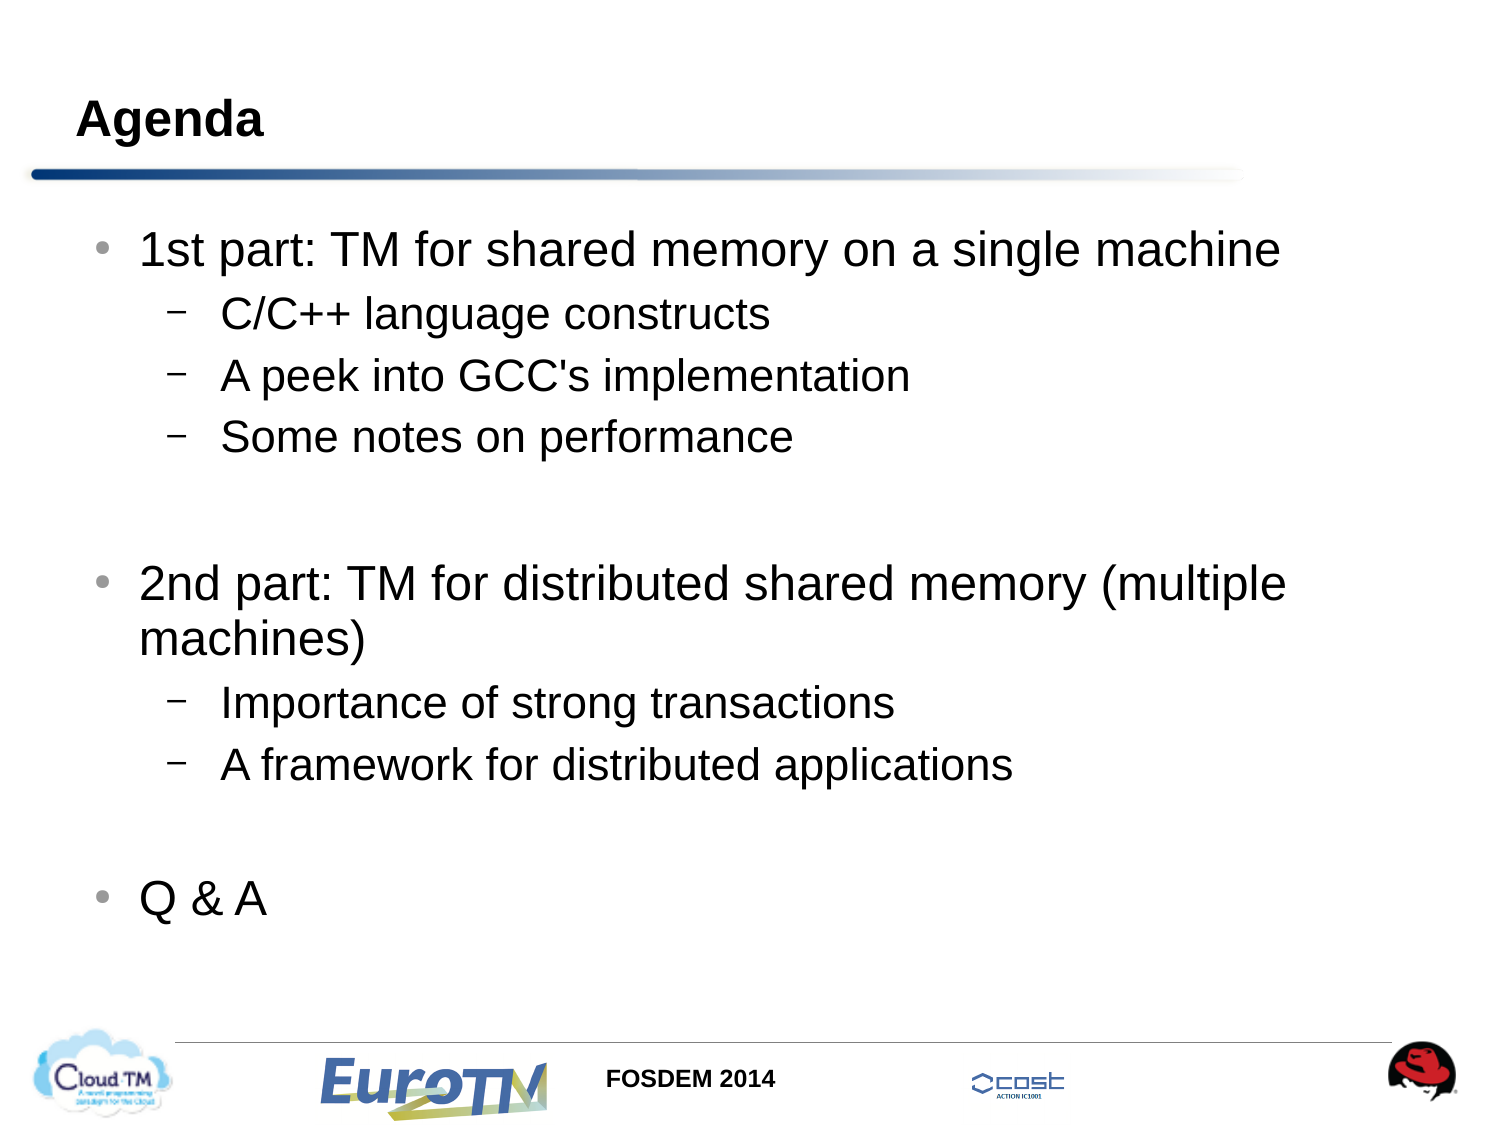

# Agenda
1st part: TM for shared memory on a single machine
C/C++ language constructs
A peek into GCC's implementation
Some notes on performance
2nd part: TM for distributed shared memory (multiple machines)
Importance of strong transactions
A framework for distributed applications
Q & A